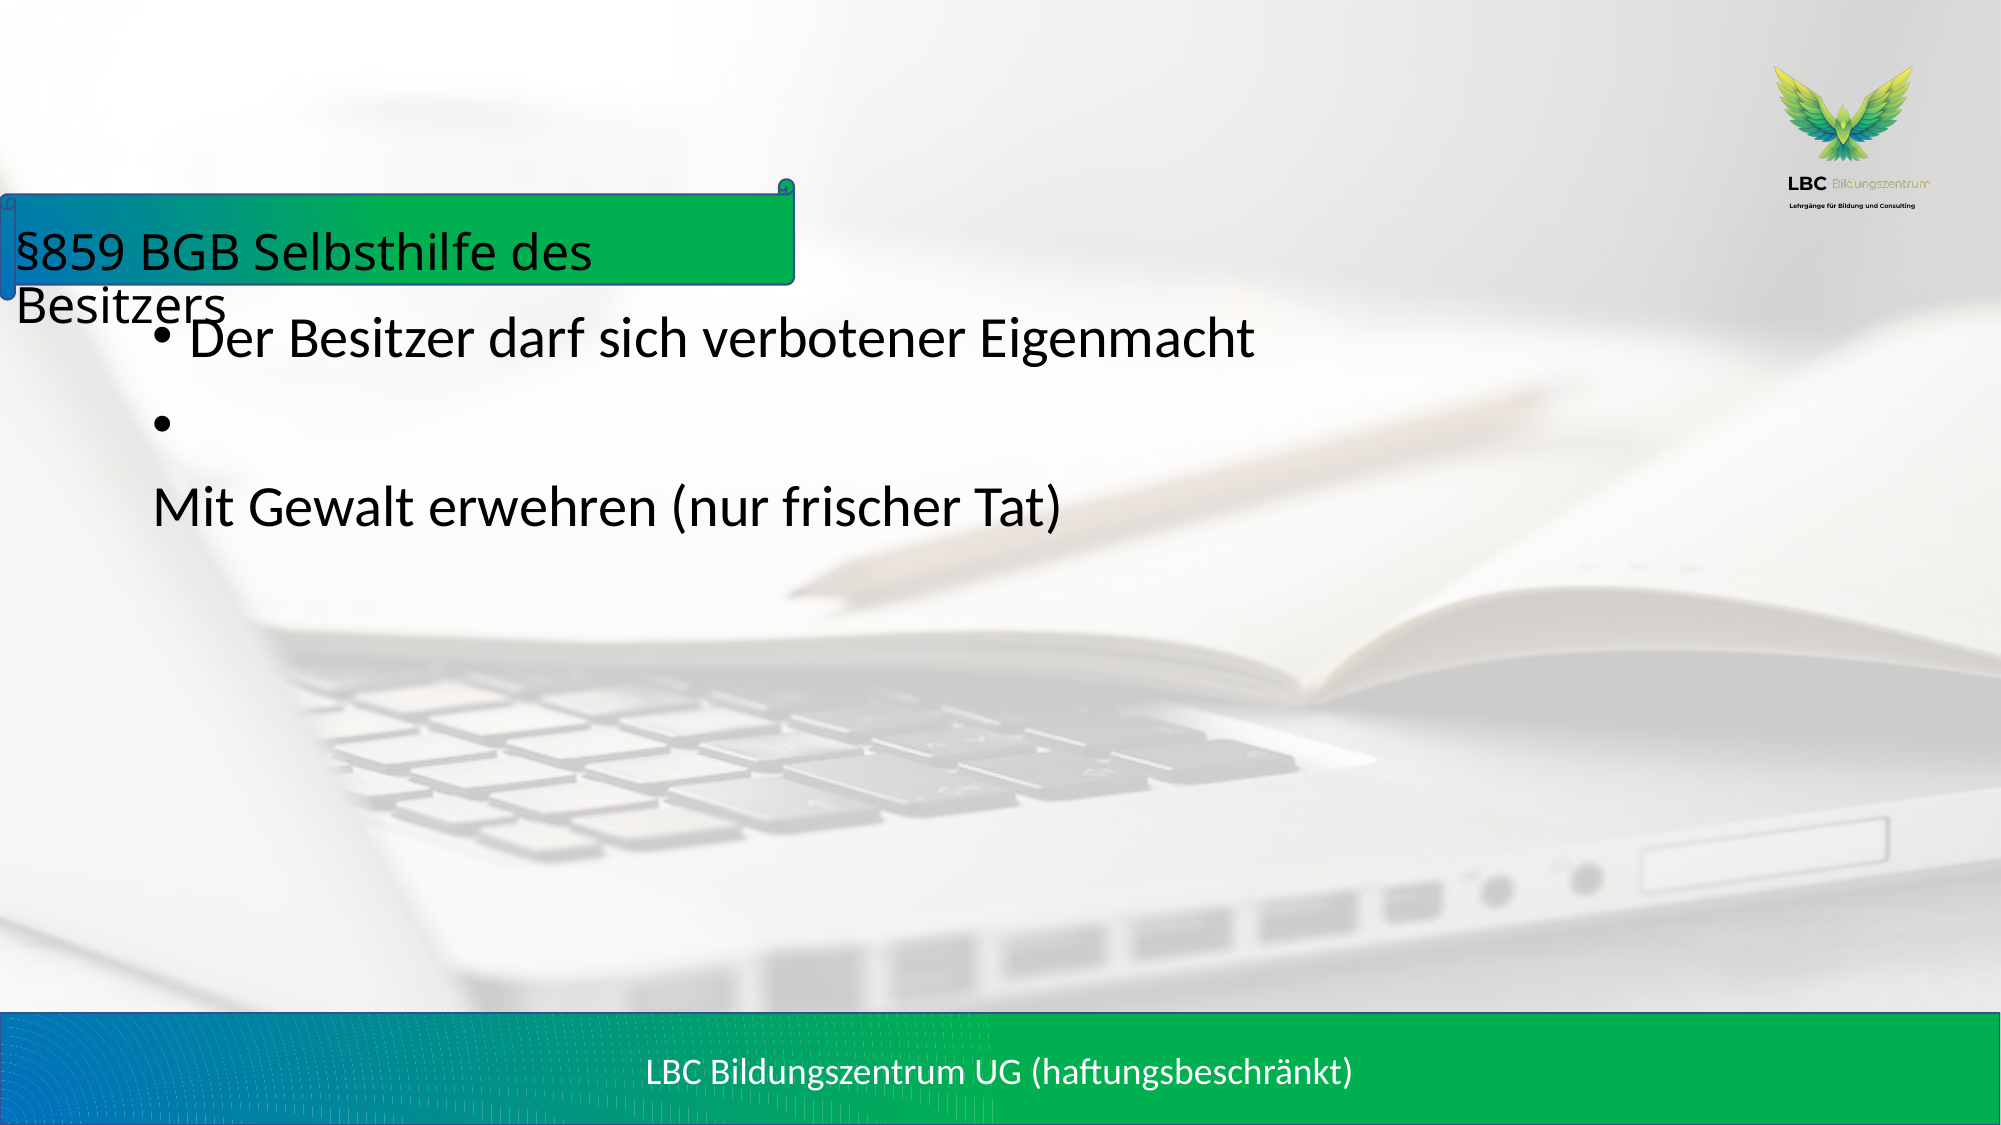

# §859 BGB Selbsthilfe des Besitzers
Der Besitzer darf sich verbotener Eigenmacht
Mit Gewalt erwehren (nur frischer Tat)